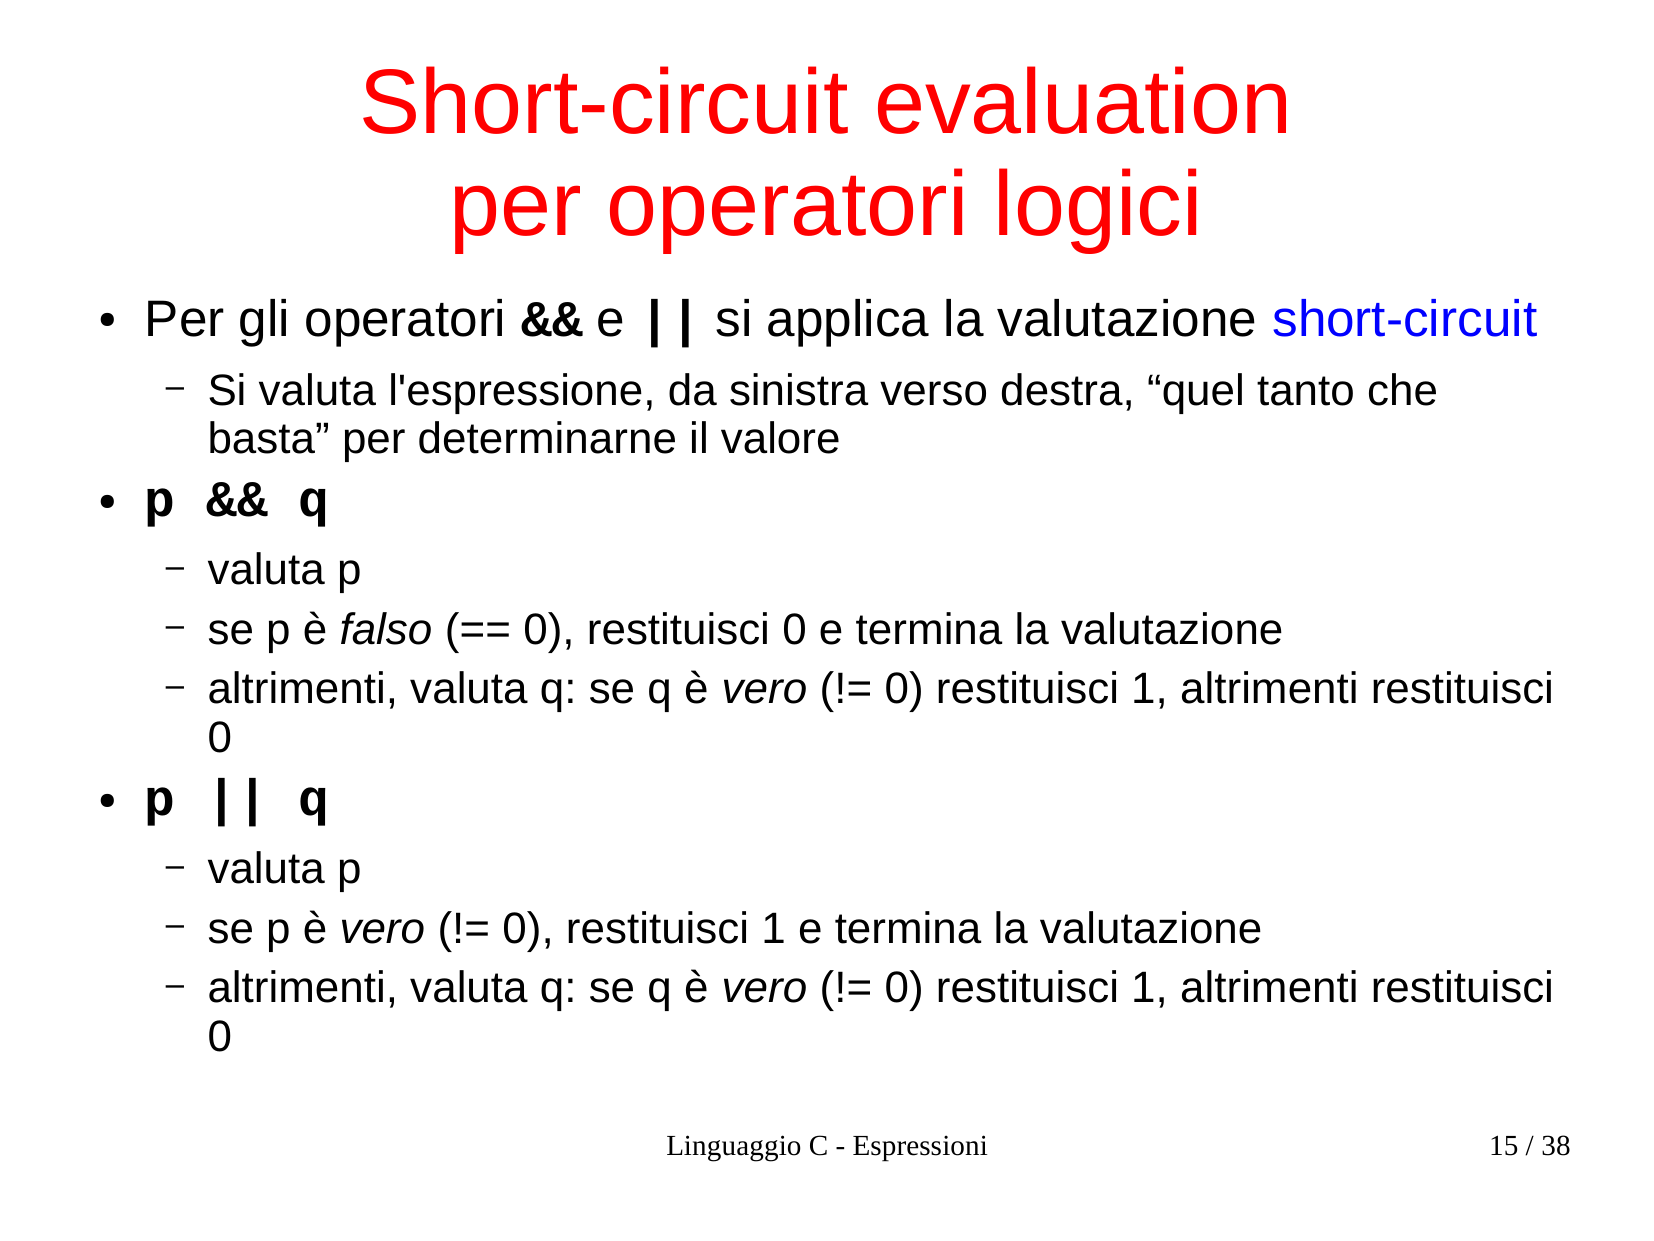

# Short-circuit evaluation per operatori logici
Per gli operatori && e || si applica la valutazione short-circuit
Si valuta l'espressione, da sinistra verso destra, “quel tanto che basta” per determinarne il valore
p && q
valuta p
se p è falso (== 0), restituisci 0 e termina la valutazione
altrimenti, valuta q: se q è vero (!= 0) restituisci 1, altrimenti restituisci 0
p || q
valuta p
se p è vero (!= 0), restituisci 1 e termina la valutazione
altrimenti, valuta q: se q è vero (!= 0) restituisci 1, altrimenti restituisci 0
Linguaggio C - Espressioni
15